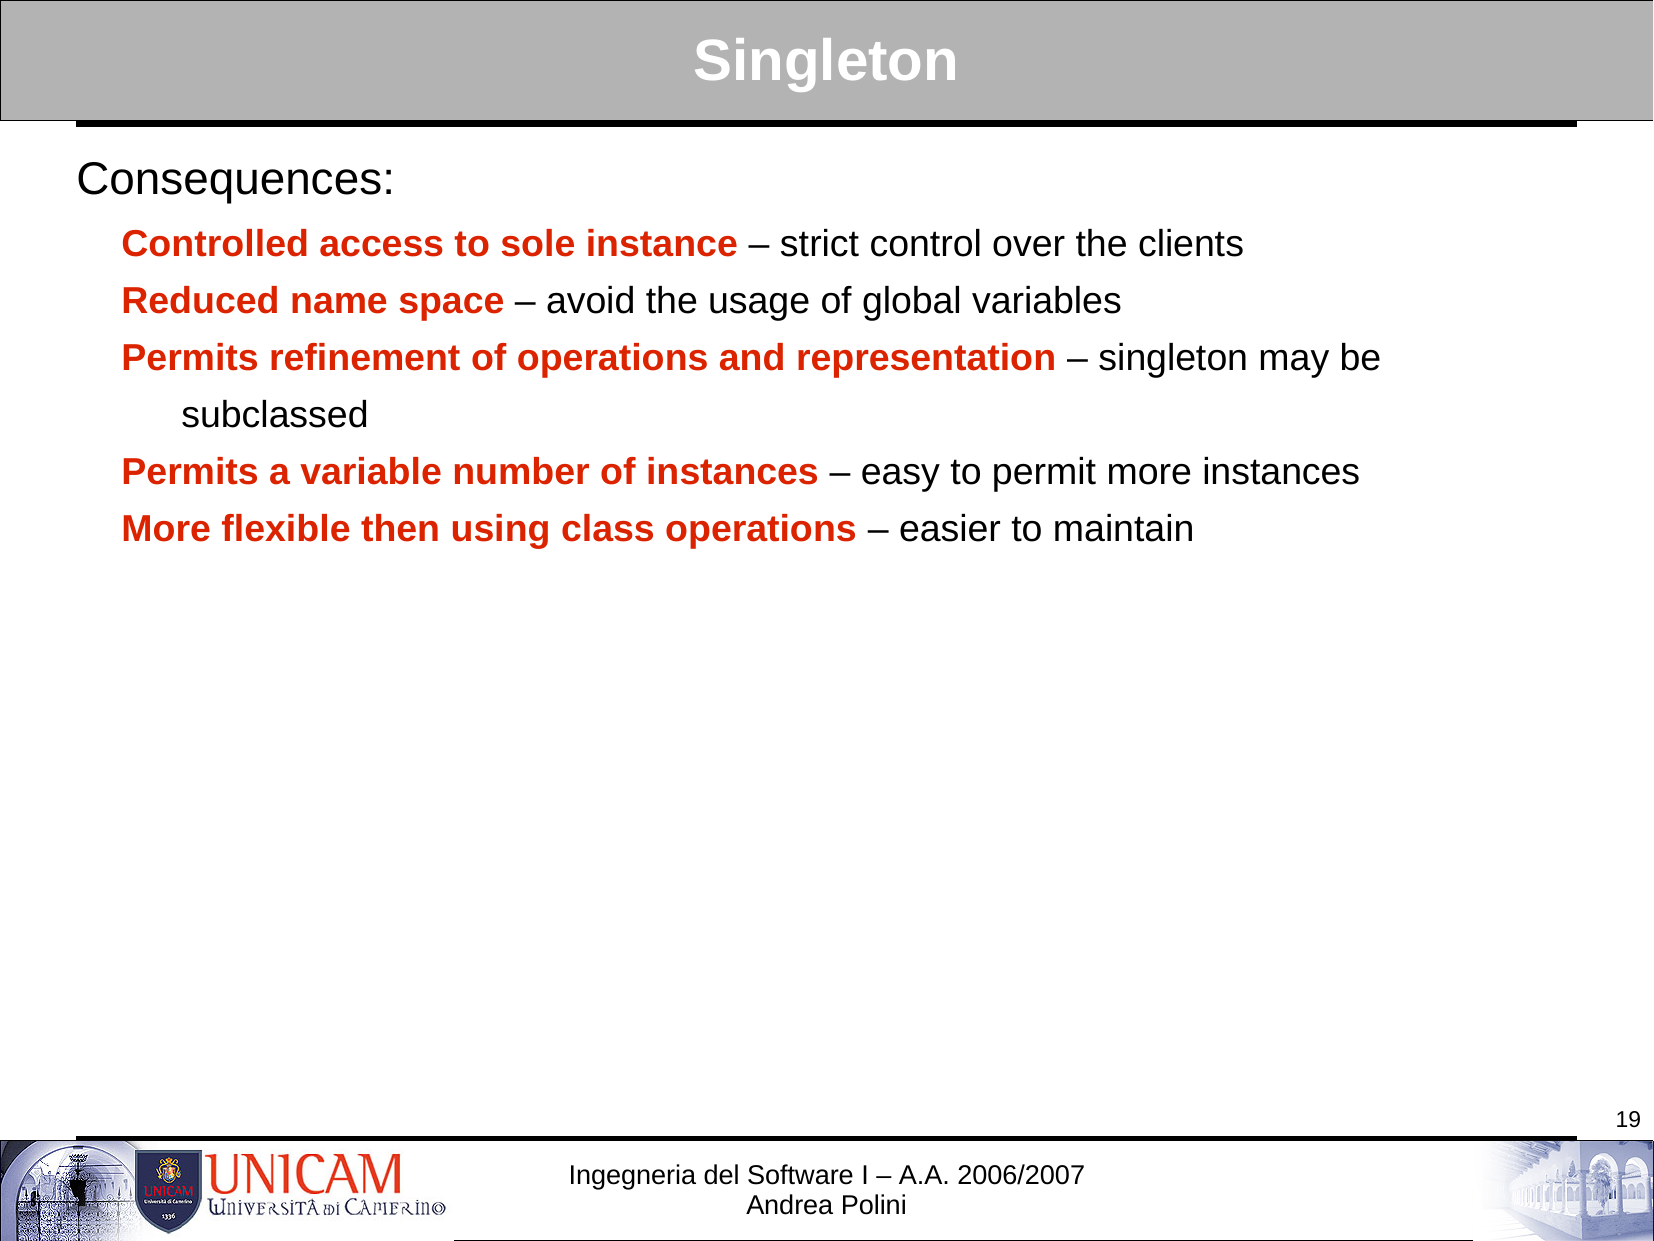

# Singleton
Consequences:
Controlled access to sole instance – strict control over the clients
Reduced name space – avoid the usage of global variables
Permits refinement of operations and representation – singleton may be subclassed
Permits a variable number of instances – easy to permit more instances
More flexible then using class operations – easier to maintain
19